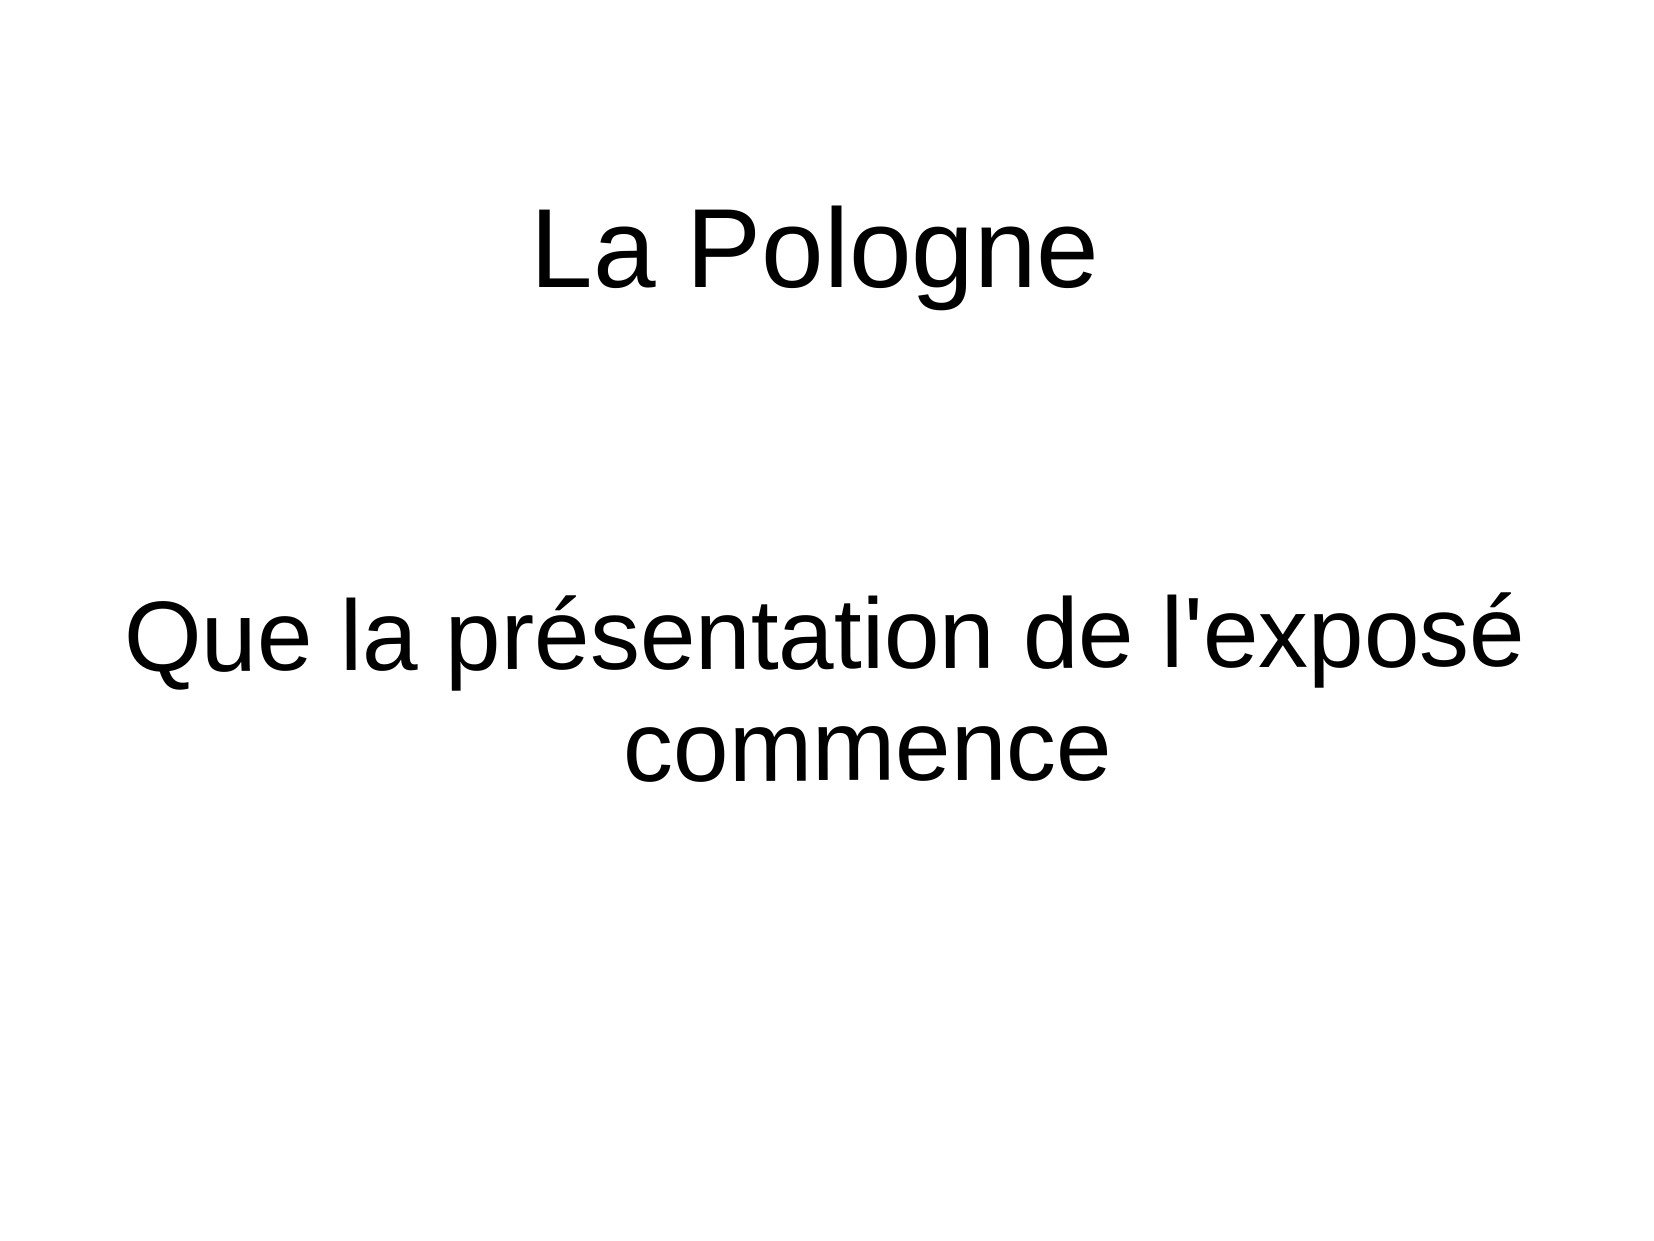

La Pologne
 Que la présentation de l'exposé commence